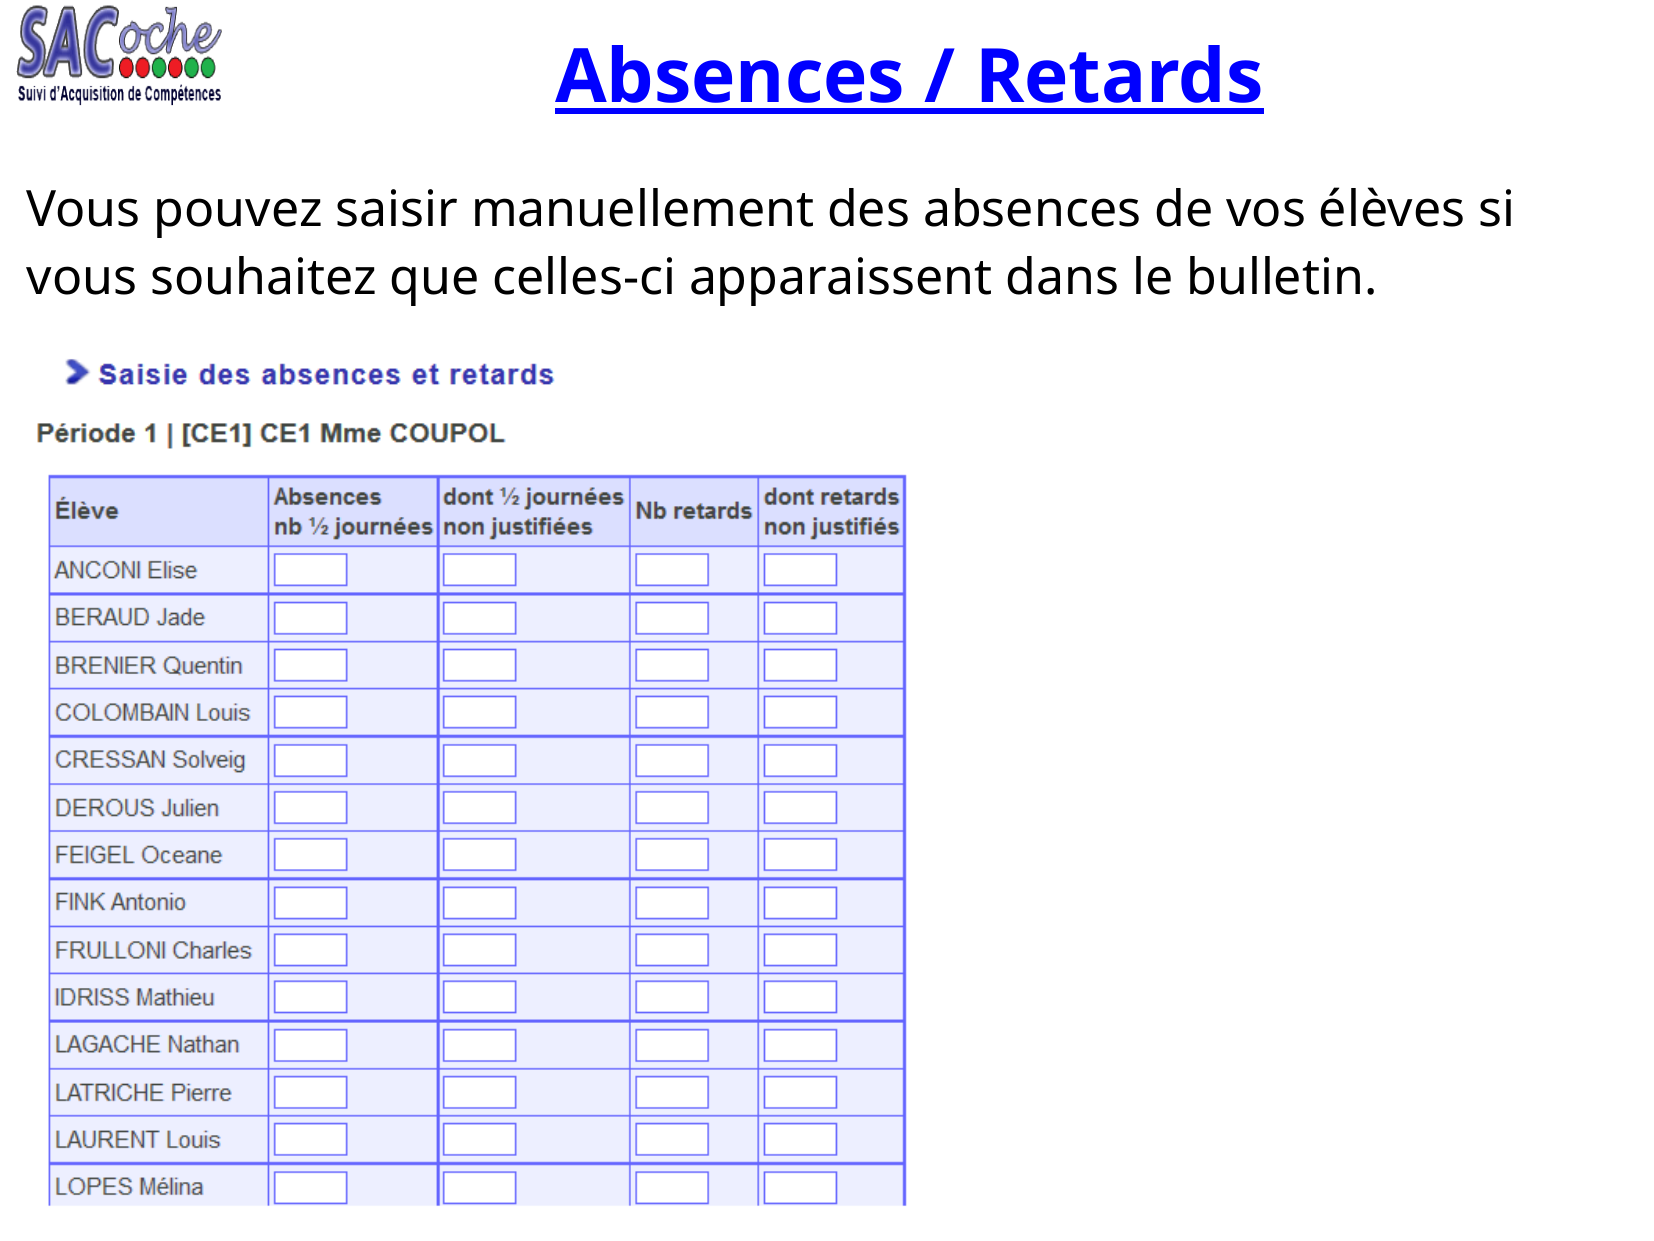

# Absences / Retards
Vous pouvez saisir manuellement des absences de vos élèves si
vous souhaitez que celles-ci apparaissent dans le bulletin.